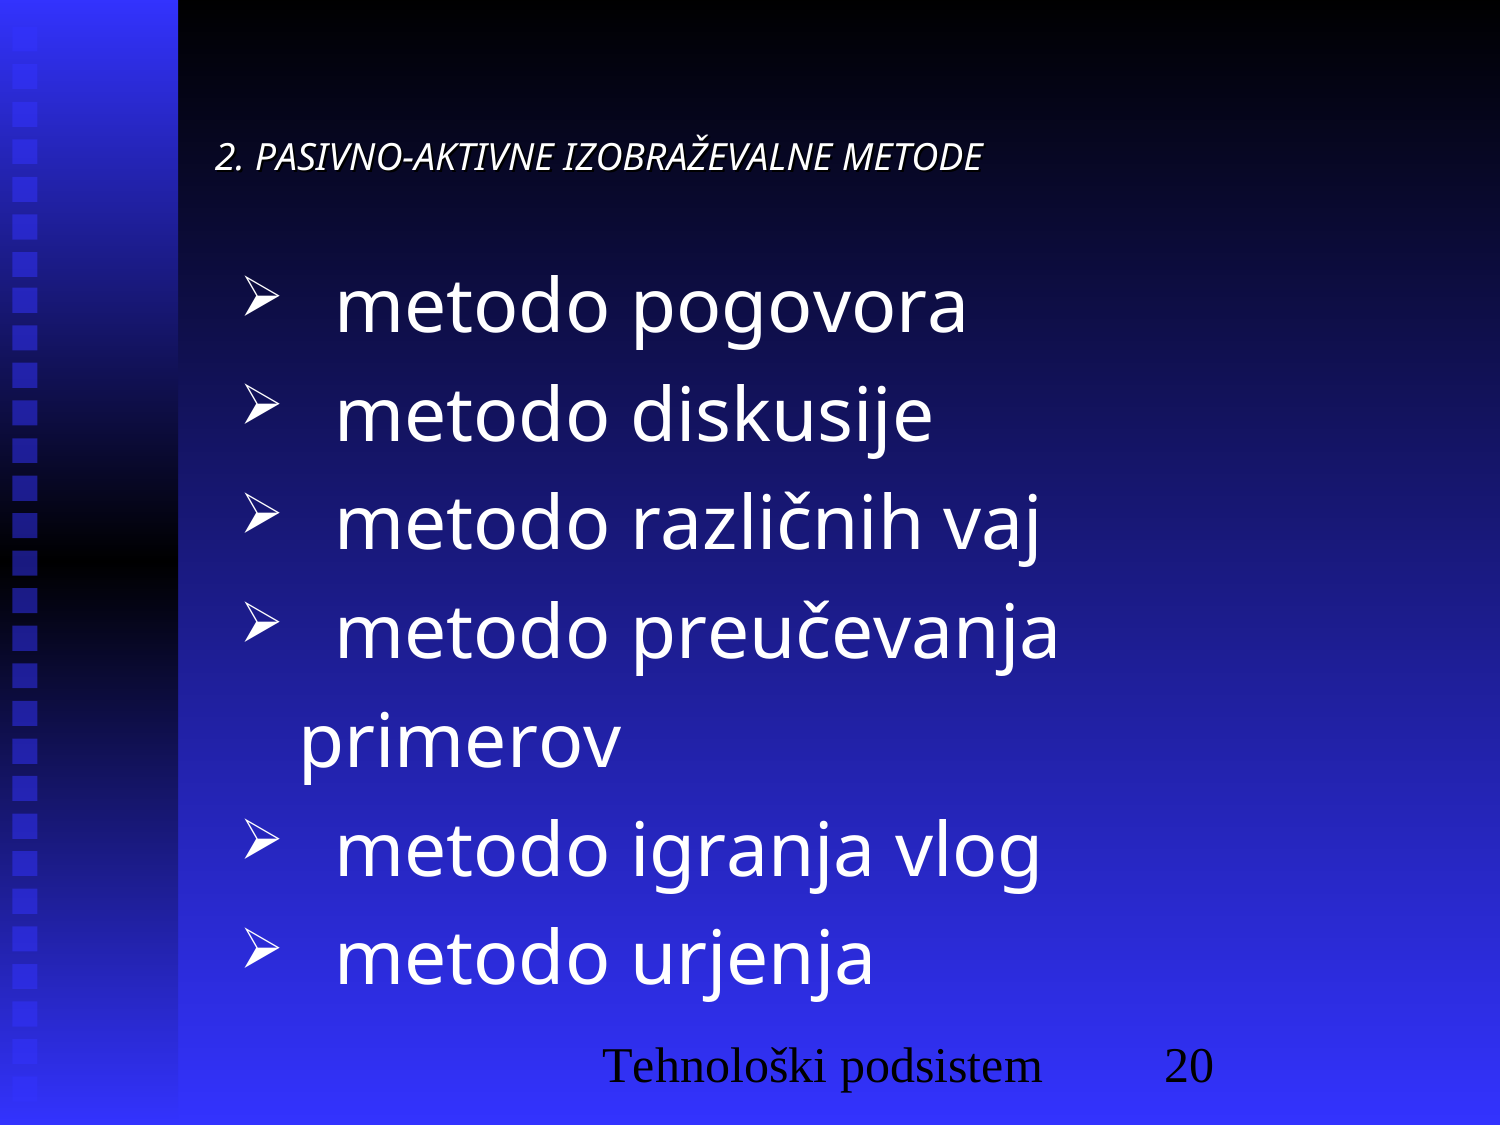

2. PASIVNO-AKTIVNE IZOBRAŽEVALNE METODE
 metodo pogovora
 metodo diskusije
 metodo različnih vaj
 metodo preučevanja
 primerov
 metodo igranja vlog
 metodo urjenja
Tehnološki podsistem
20